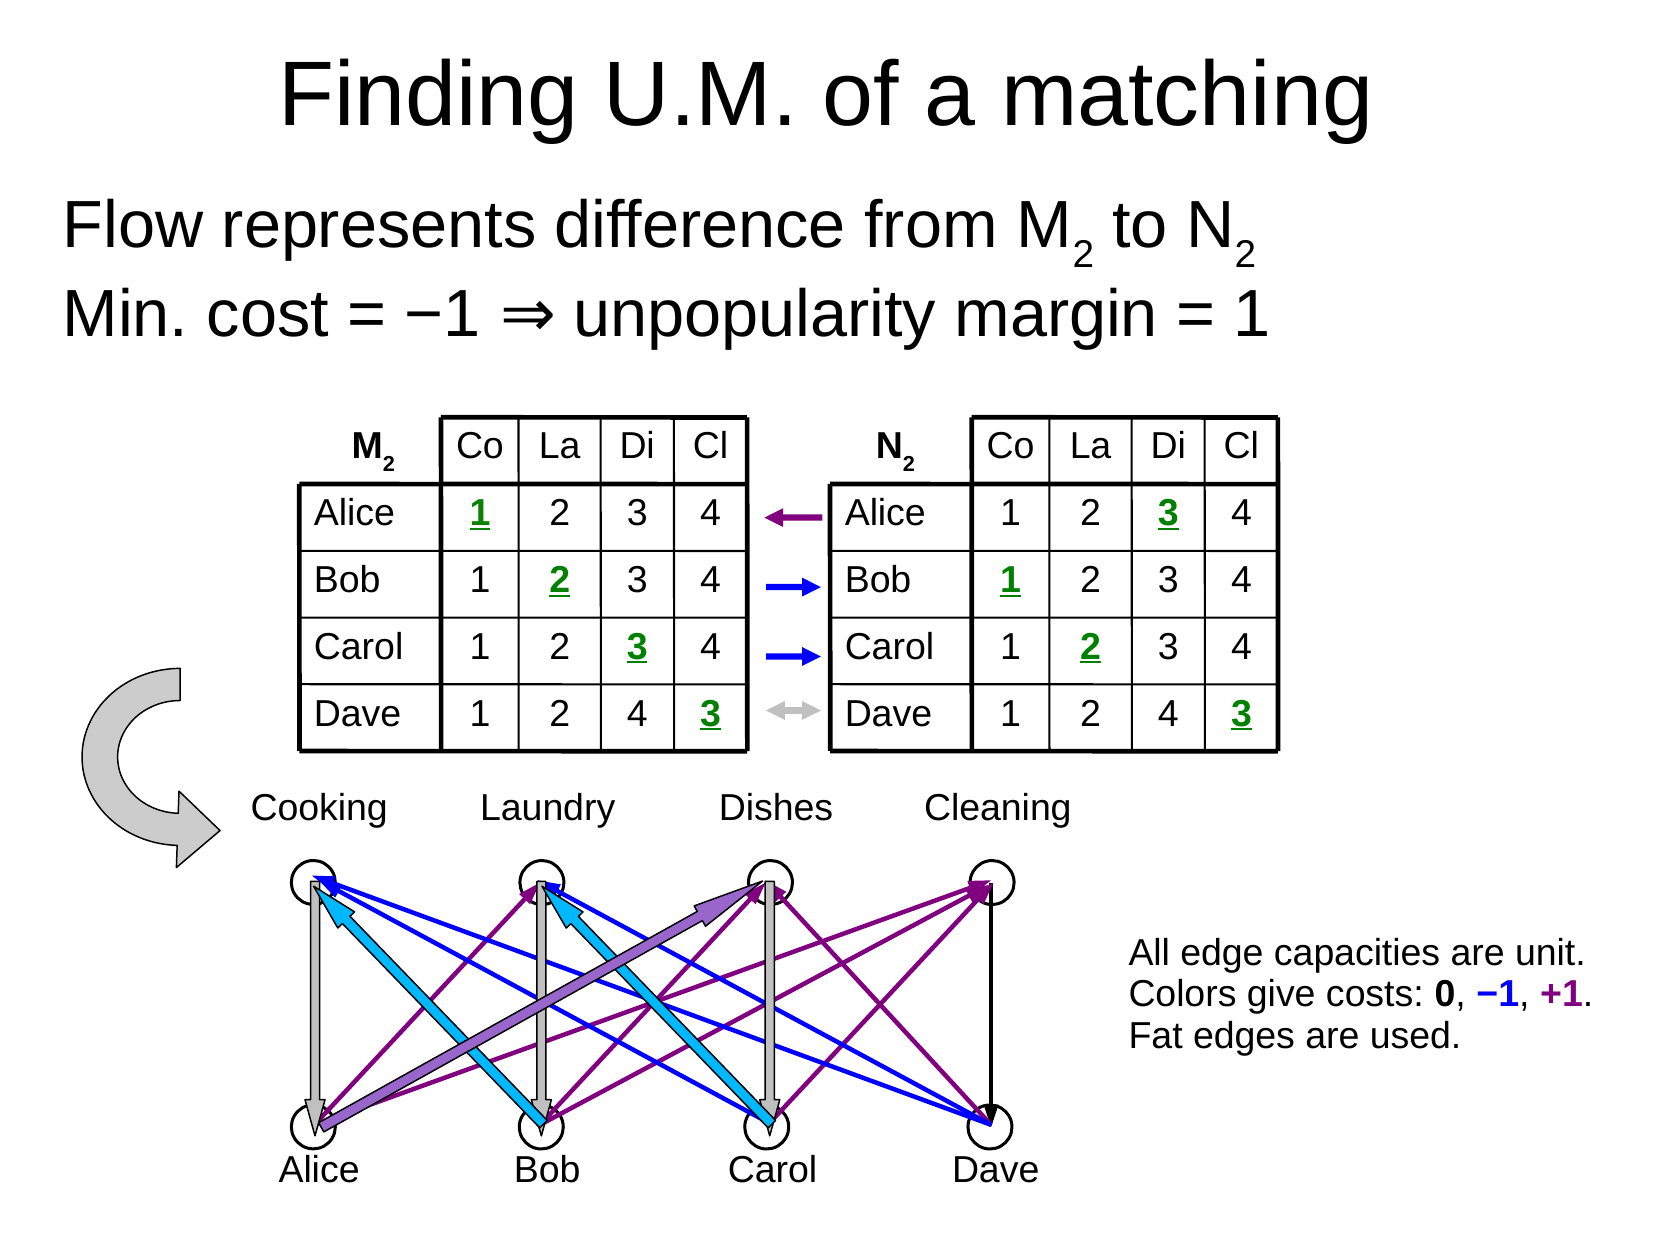

# Finding U.M. of a matching
Flow represents difference from M2 to N2
Min. cost = −1 ⇒ unpopularity margin = 1
Co
La
Di
Cl
Alice
1
2
3
4
Bob
1
2
3
4
Carol
1
2
3
4
Dave
1
2
4
3
M2
Co
La
Di
Cl
Alice
1
2
3
4
Bob
1
2
3
4
Carol
1
2
3
4
Dave
1
2
4
3
N2
Cooking
Laundry
Dishes
Cleaning
All edge capacities are unit. Colors give costs: 0, −1, +1.
Fat edges are used.
Alice
Bob
Carol
Dave